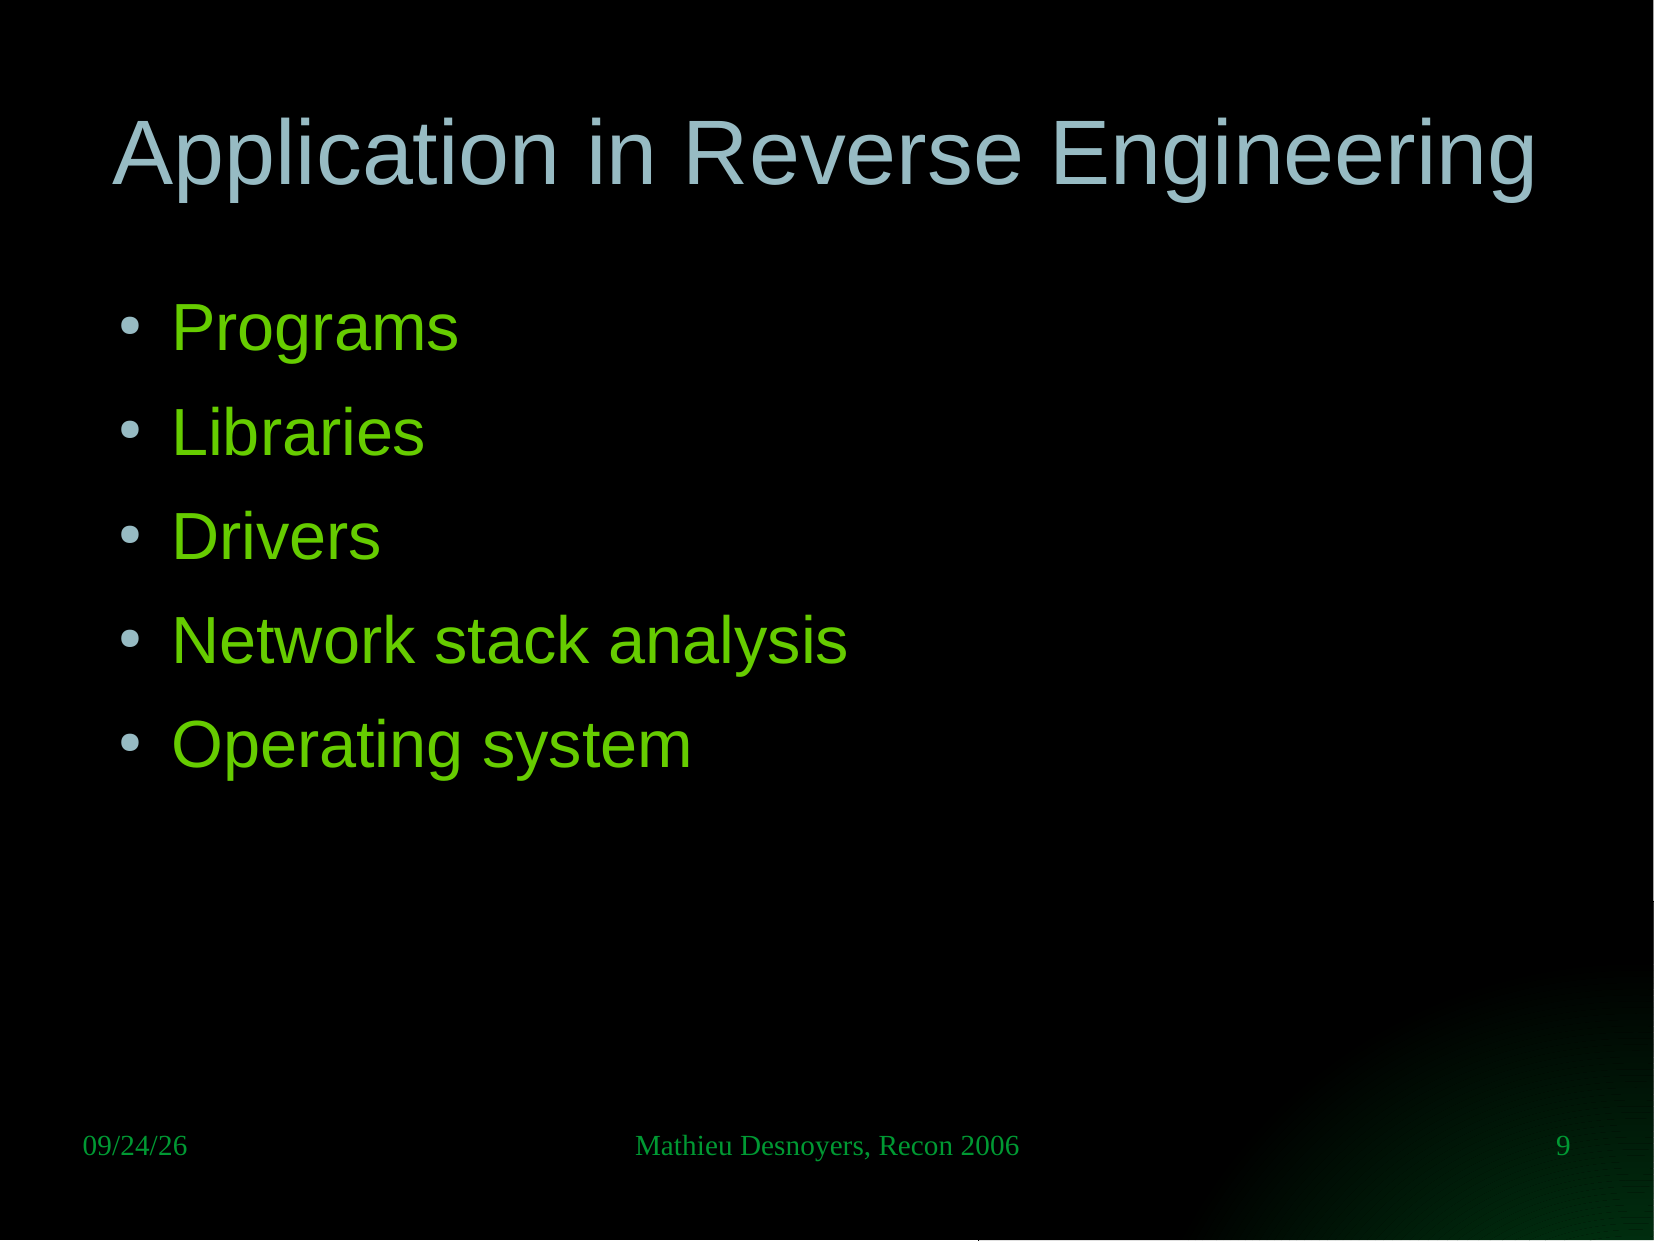

# Application in Reverse Engineering
Programs
Libraries
Drivers
Network stack analysis
Operating system
Mathieu Desnoyers, Recon 2006
9